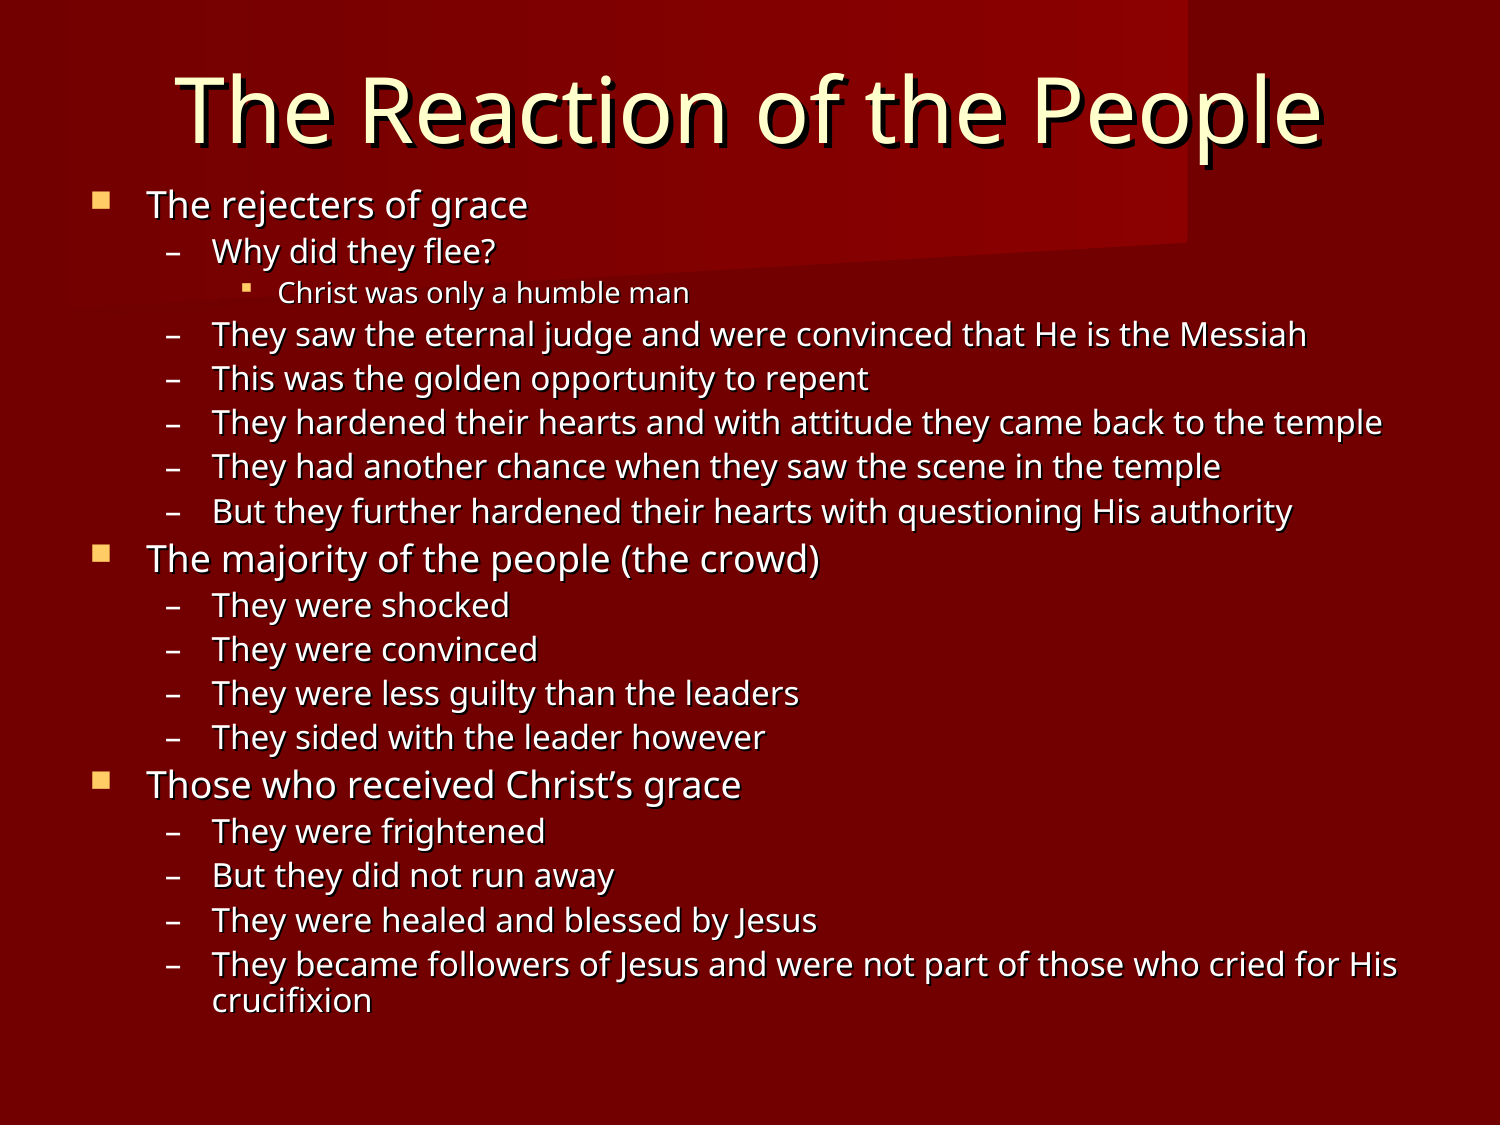

# The Reaction of the People
The rejecters of grace
Why did they flee?
Christ was only a humble man
They saw the eternal judge and were convinced that He is the Messiah
This was the golden opportunity to repent
They hardened their hearts and with attitude they came back to the temple
They had another chance when they saw the scene in the temple
But they further hardened their hearts with questioning His authority
The majority of the people (the crowd)
They were shocked
They were convinced
They were less guilty than the leaders
They sided with the leader however
Those who received Christ’s grace
They were frightened
But they did not run away
They were healed and blessed by Jesus
They became followers of Jesus and were not part of those who cried for His crucifixion